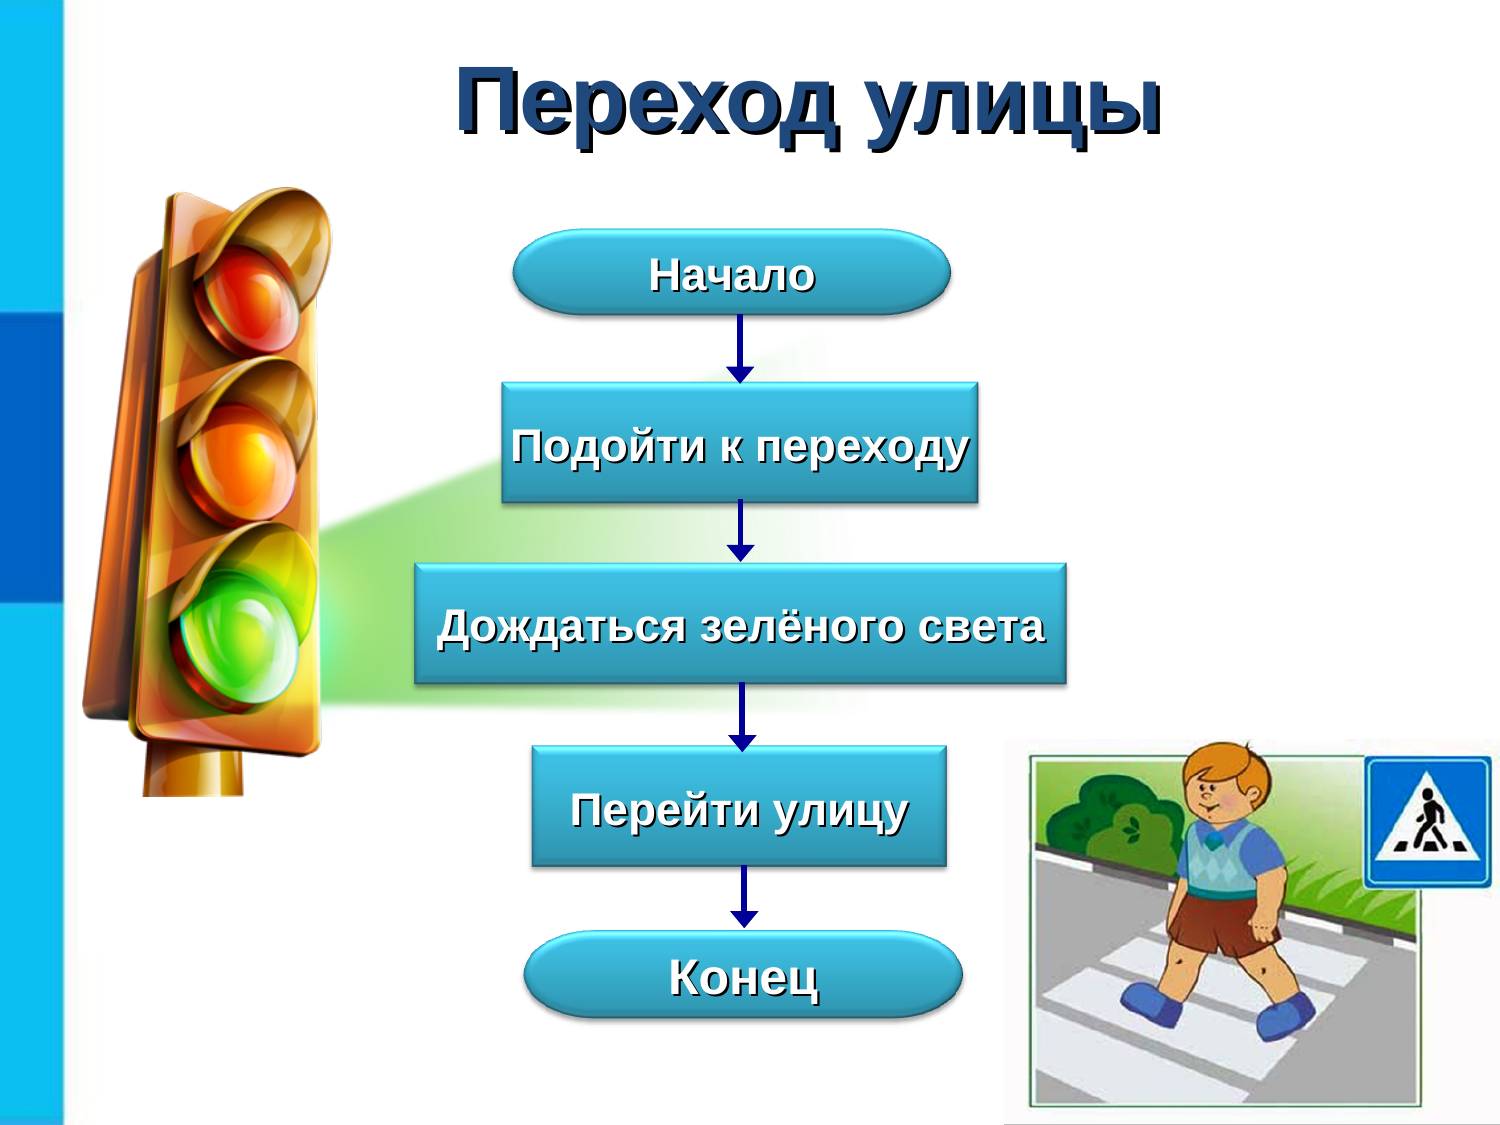

# Переход улицы
Начало
Подойти к переходу
Дождаться зелёного света
Перейти улицу
Конец